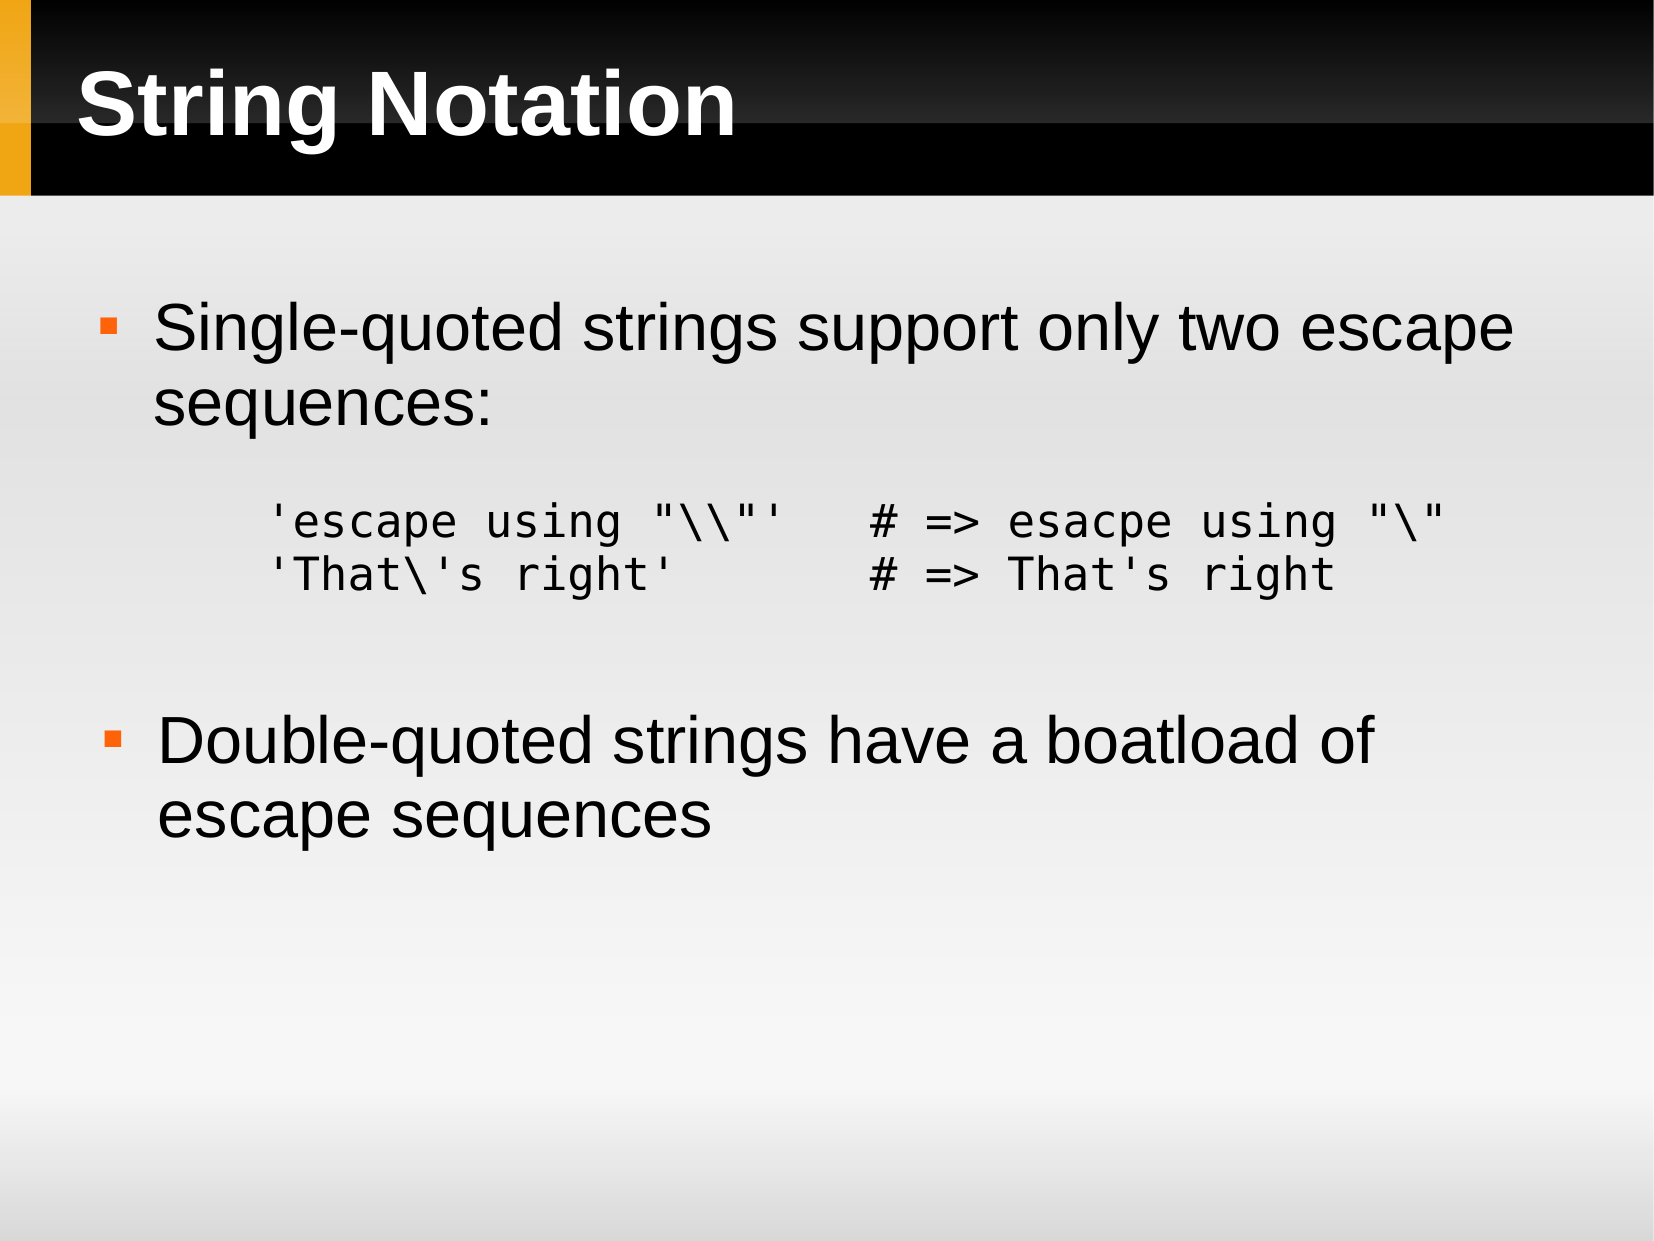

# String Notation
Single-quoted strings support only two escape sequences:
'escape using "\\"' # => esacpe using "\"
'That\'s right' # => That's right
Double-quoted strings have a boatload of escape sequences